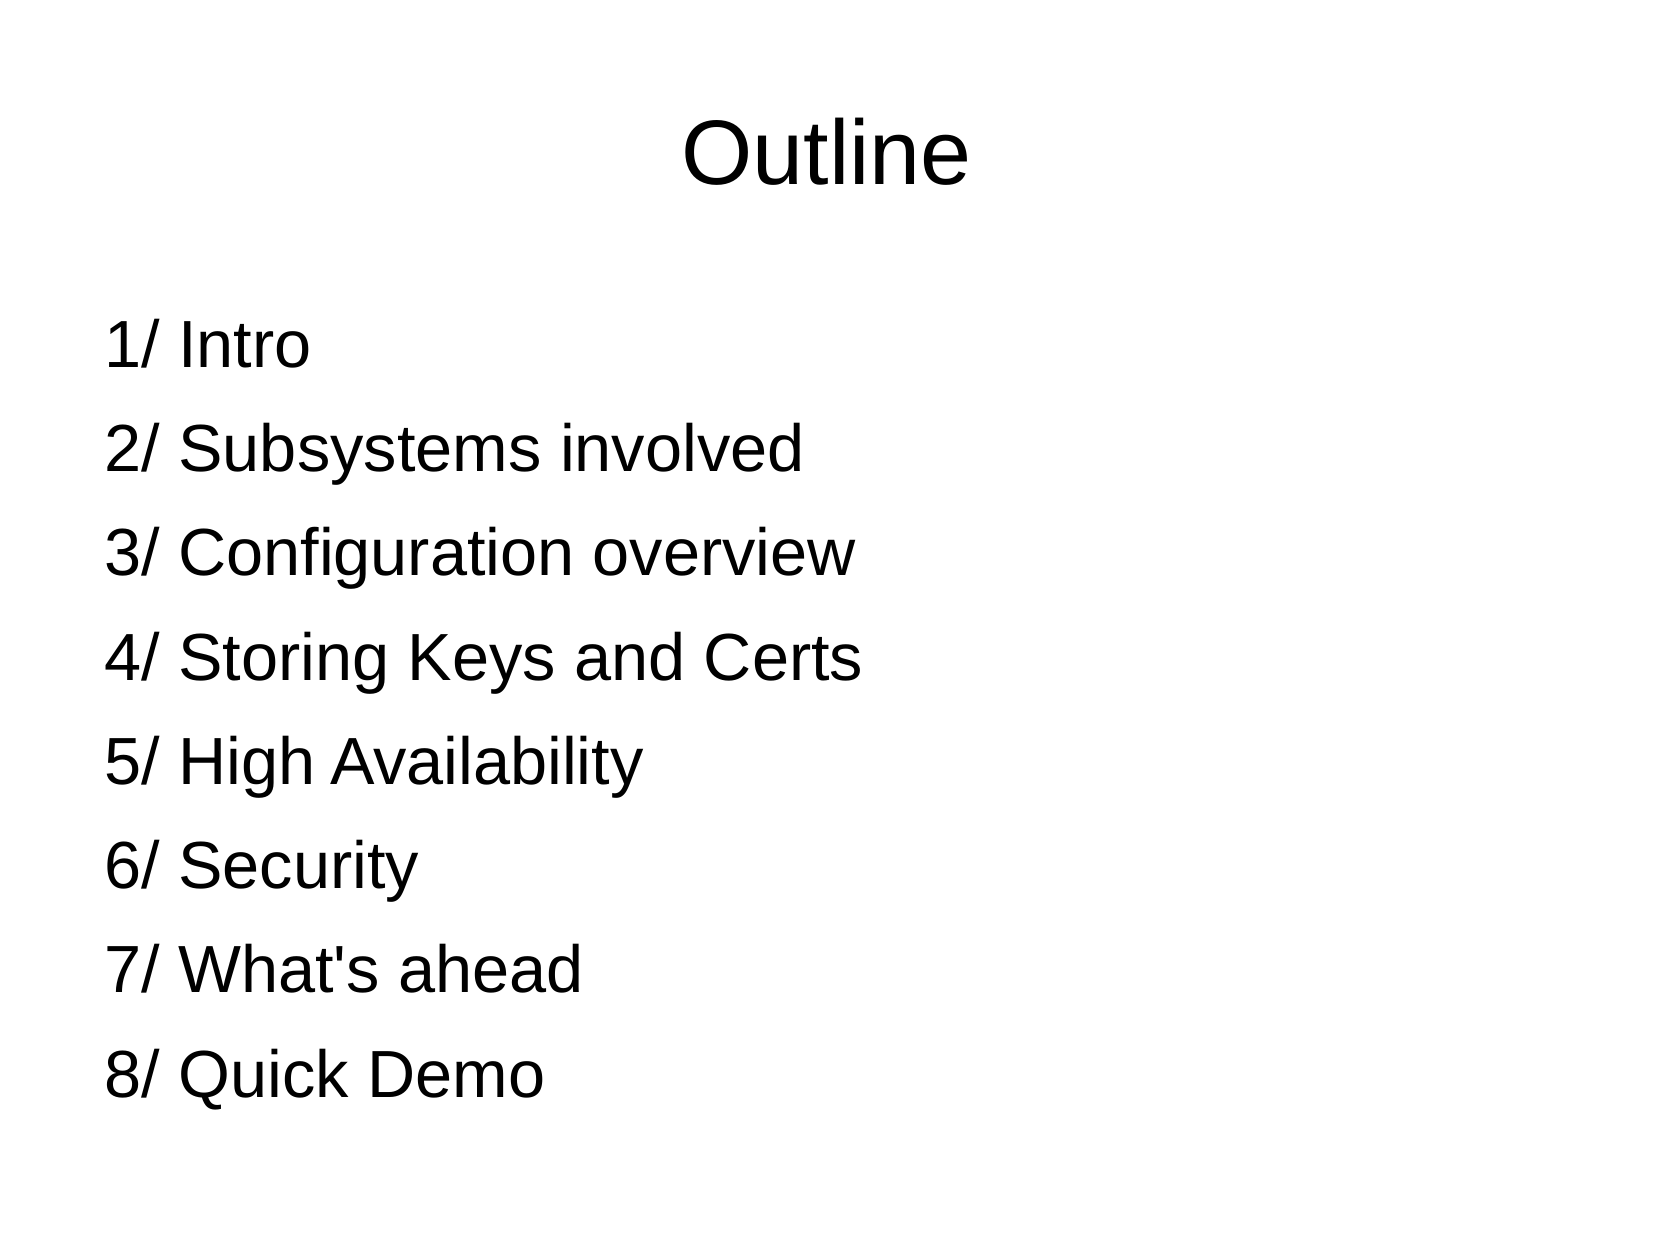

# Outline
 Intro
 Subsystems involved
 Configuration overview
 Storing Keys and Certs
 High Availability
 Security
 What's ahead
 Quick Demo